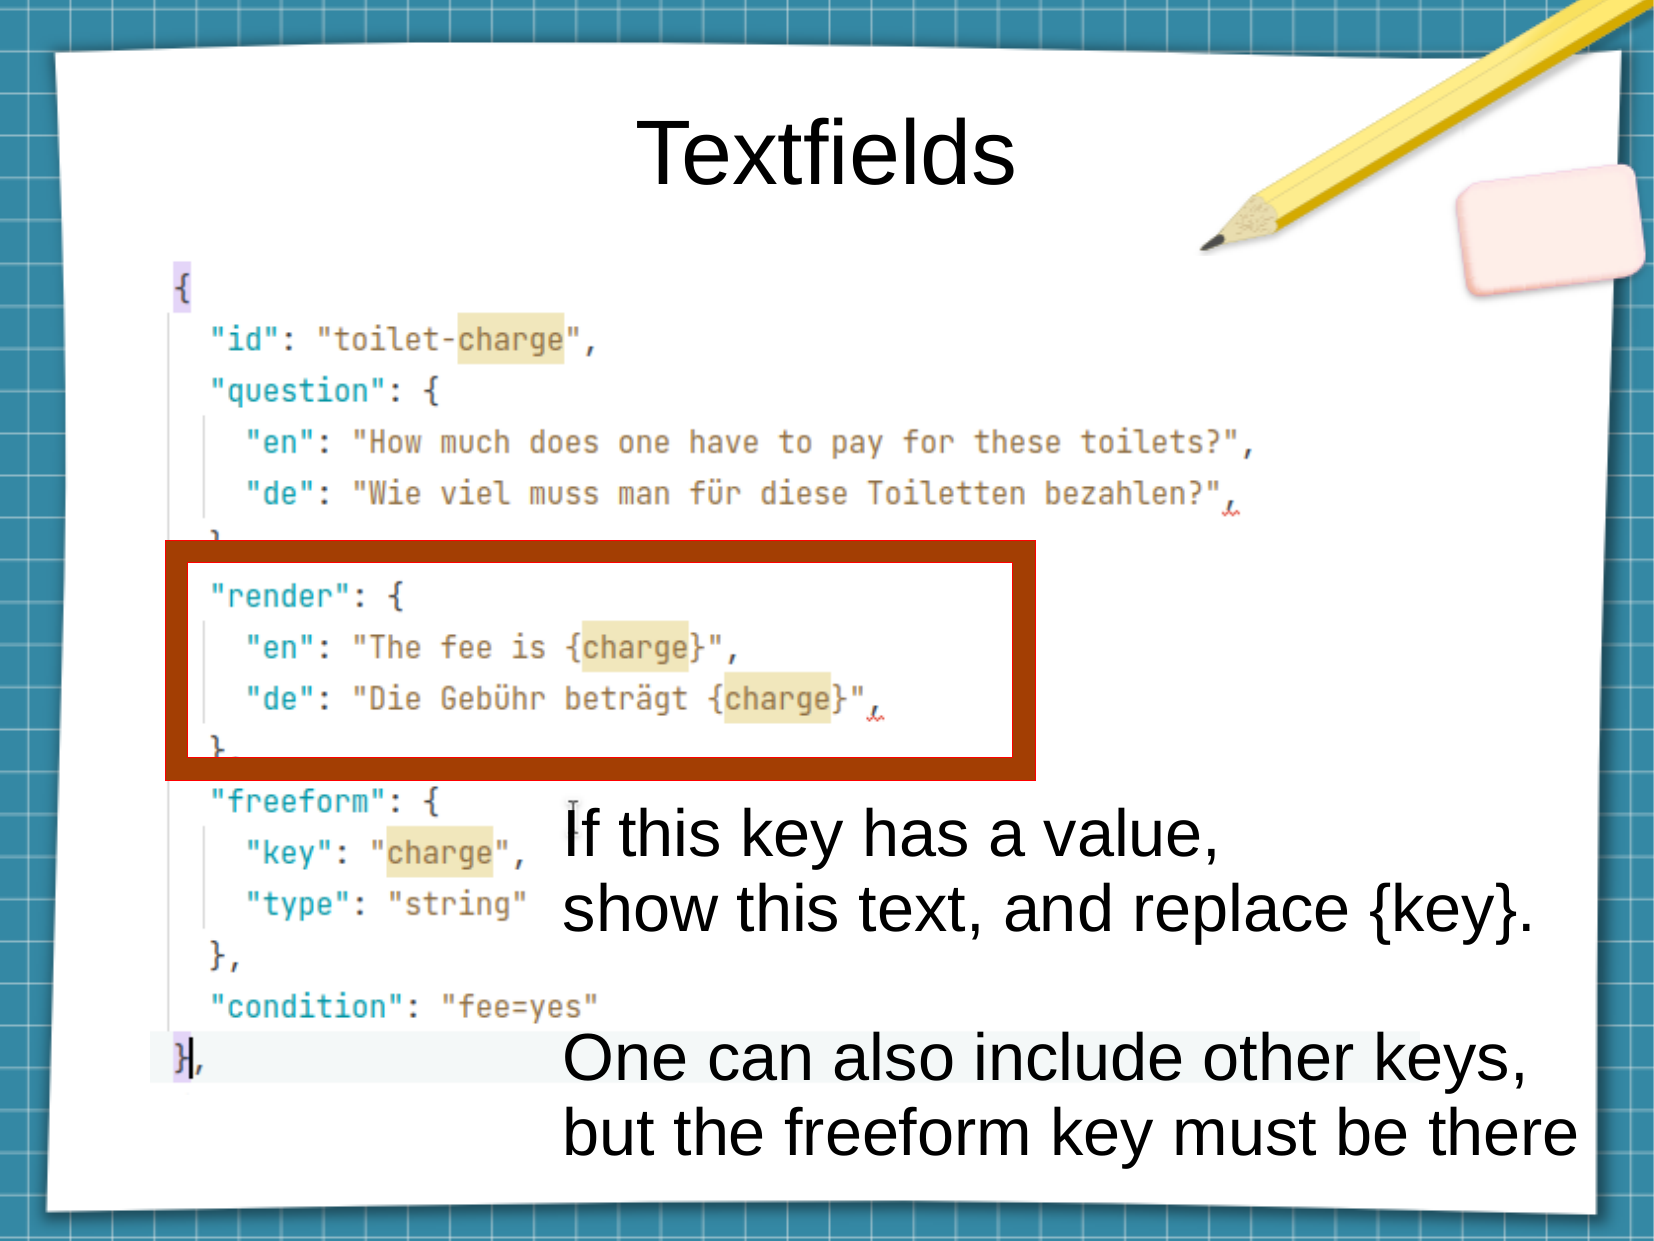

# Textfields
If this key has a value,
show this text, and replace {key}.
One can also include other keys,
but the freeform key must be there